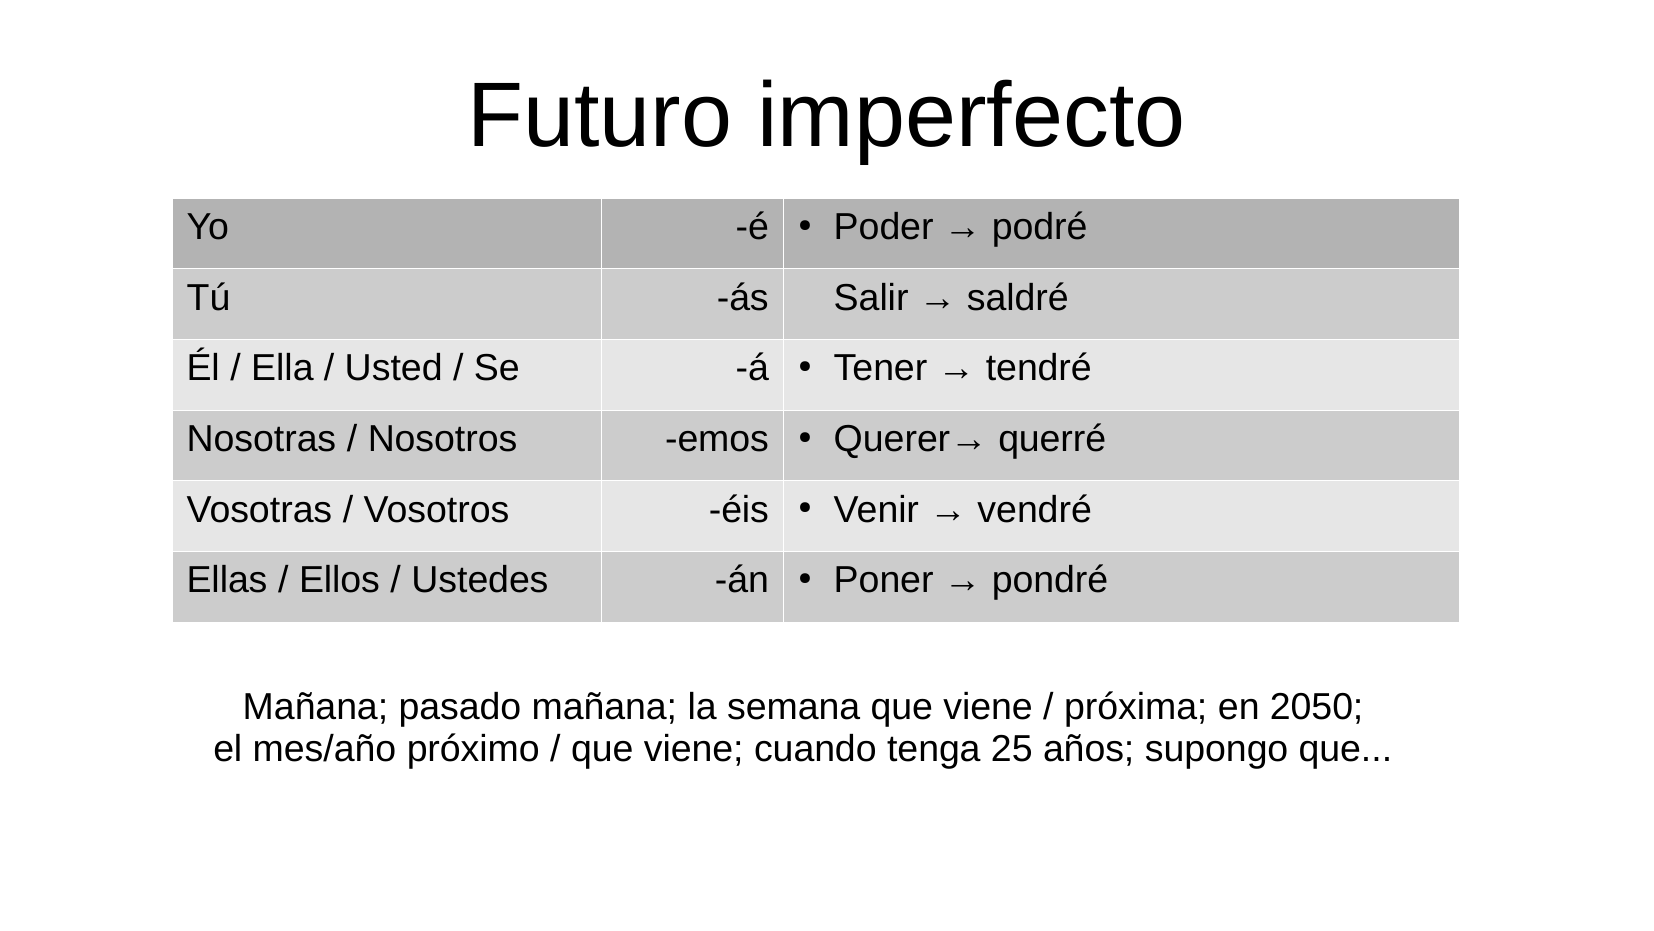

# Futuro imperfecto
| Yo | -é | Poder → podré |
| --- | --- | --- |
| Tú | -ás | Salir → saldré |
| Él / Ella / Usted / Se | -á | Tener → tendré |
| Nosotras / Nosotros | -emos | Querer→ querré |
| Vosotras / Vosotros | -éis | Venir → vendré |
| Ellas / Ellos / Ustedes | -án | Poner → pondré |
Mañana; pasado mañana; la semana que viene / próxima; en 2050;
el mes/año próximo / que viene; cuando tenga 25 años; supongo que...